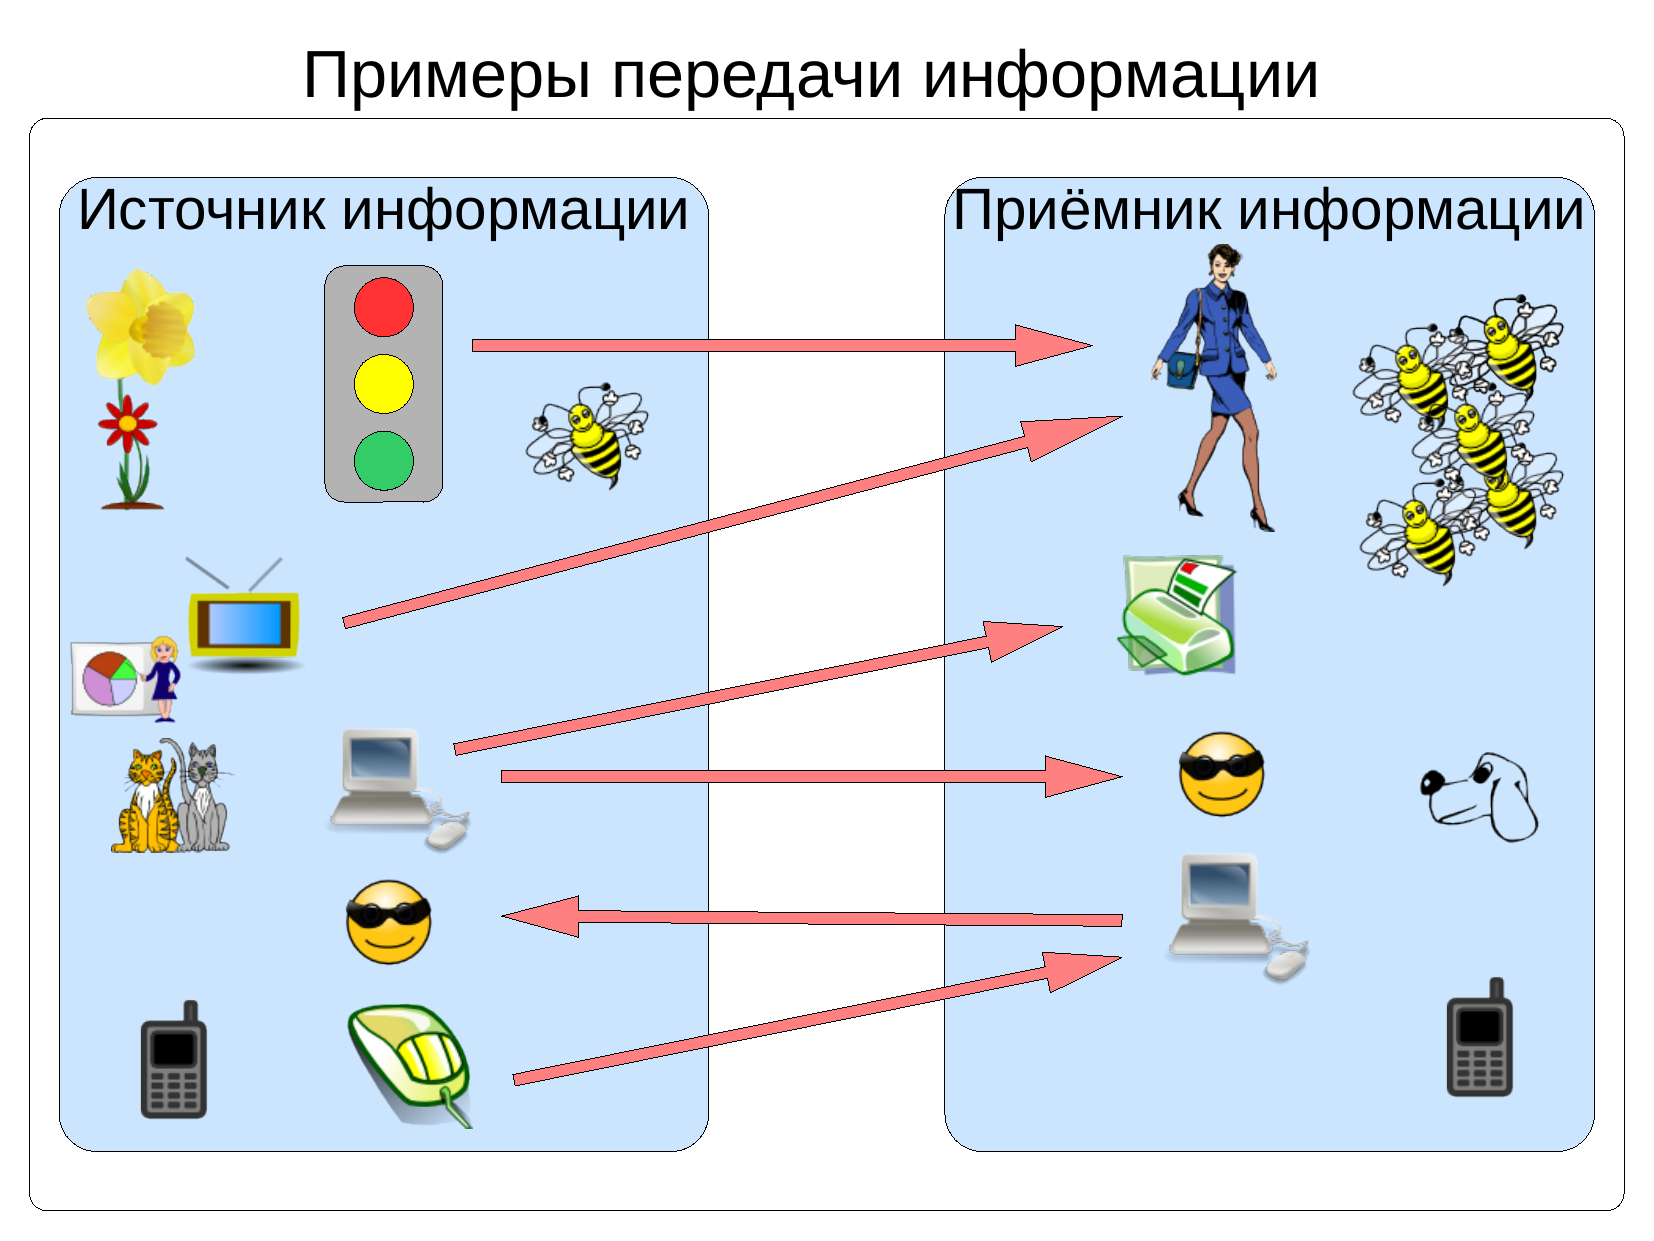

Примеры передачи информации
Источник информации
Приёмник информации